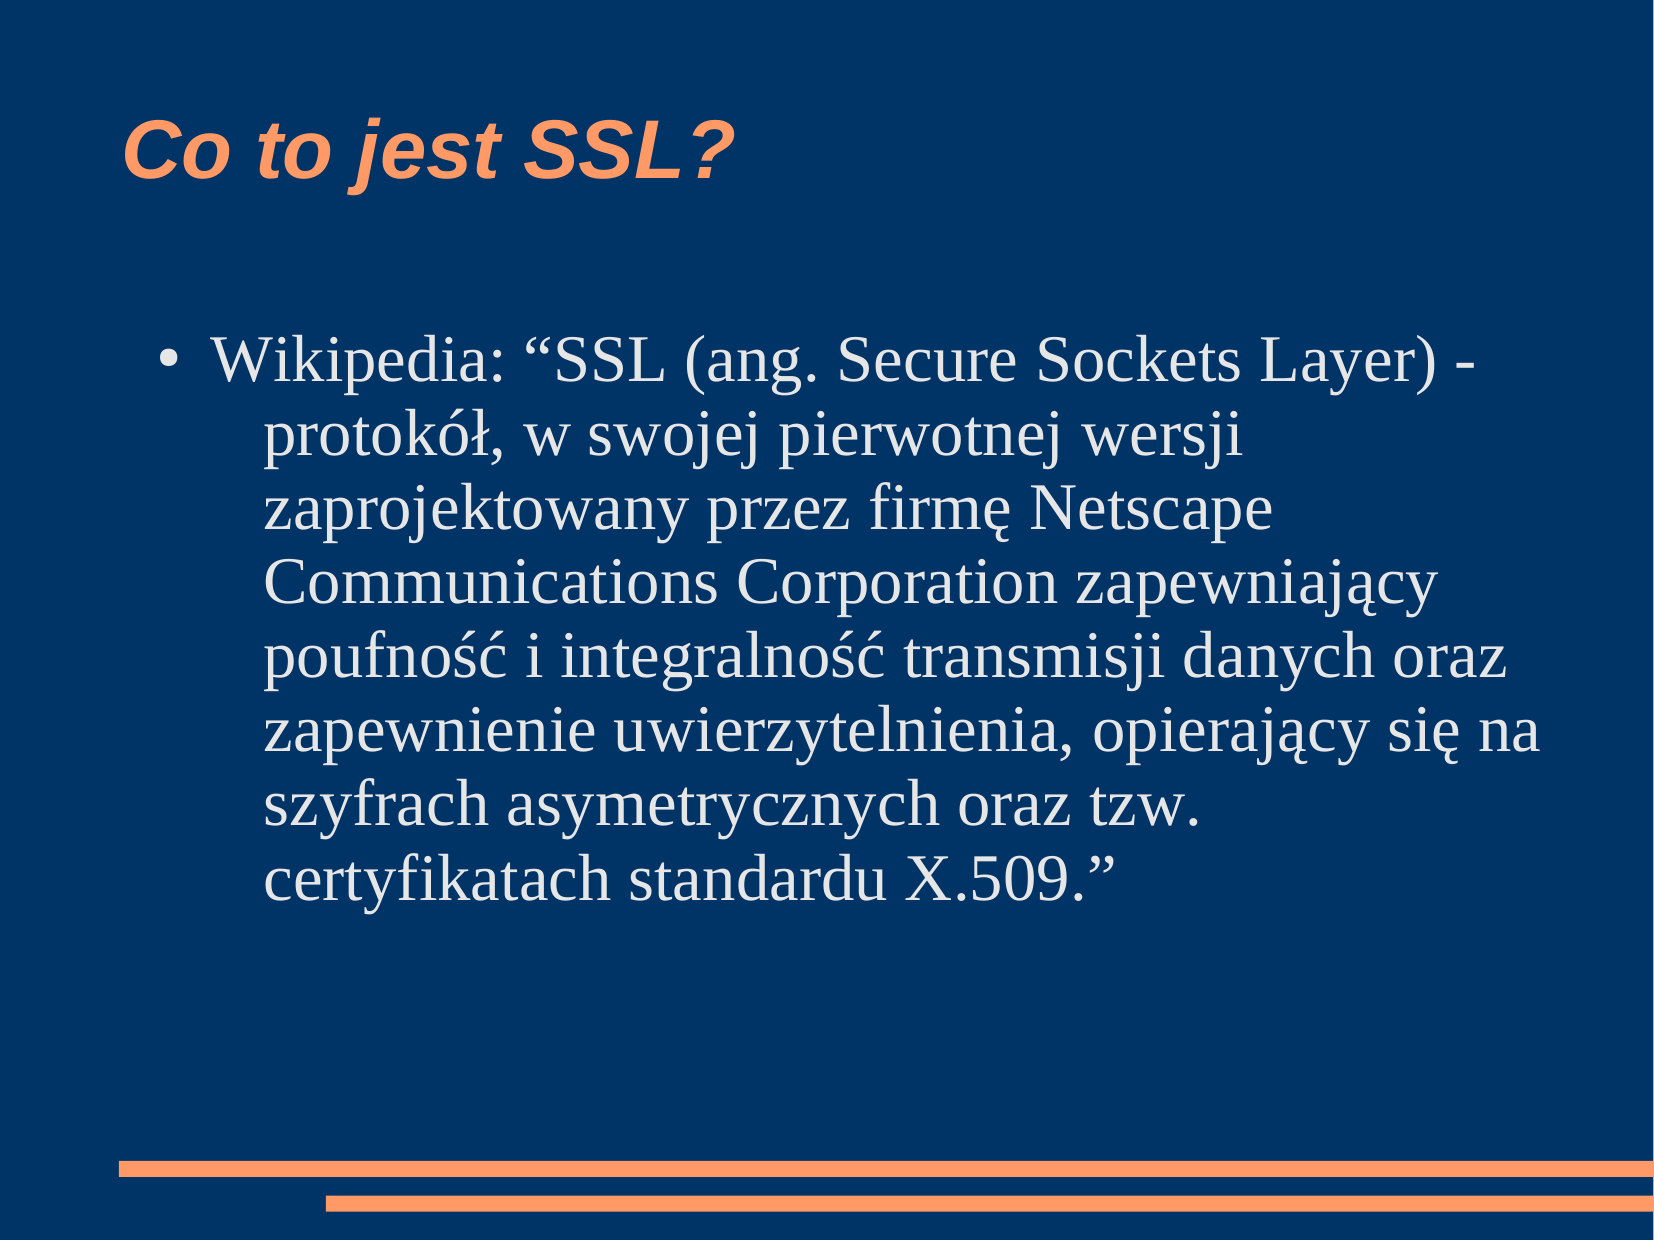

# Co to jest SSL?
Wikipedia: “SSL (ang. Secure Sockets Layer) - protokół, w swojej pierwotnej wersji zaprojektowany przez firmę Netscape Communications Corporation zapewniający poufność i integralność transmisji danych oraz zapewnienie uwierzytelnienia, opierający się na szyfrach asymetrycznych oraz tzw. certyfikatach standardu X.509.”